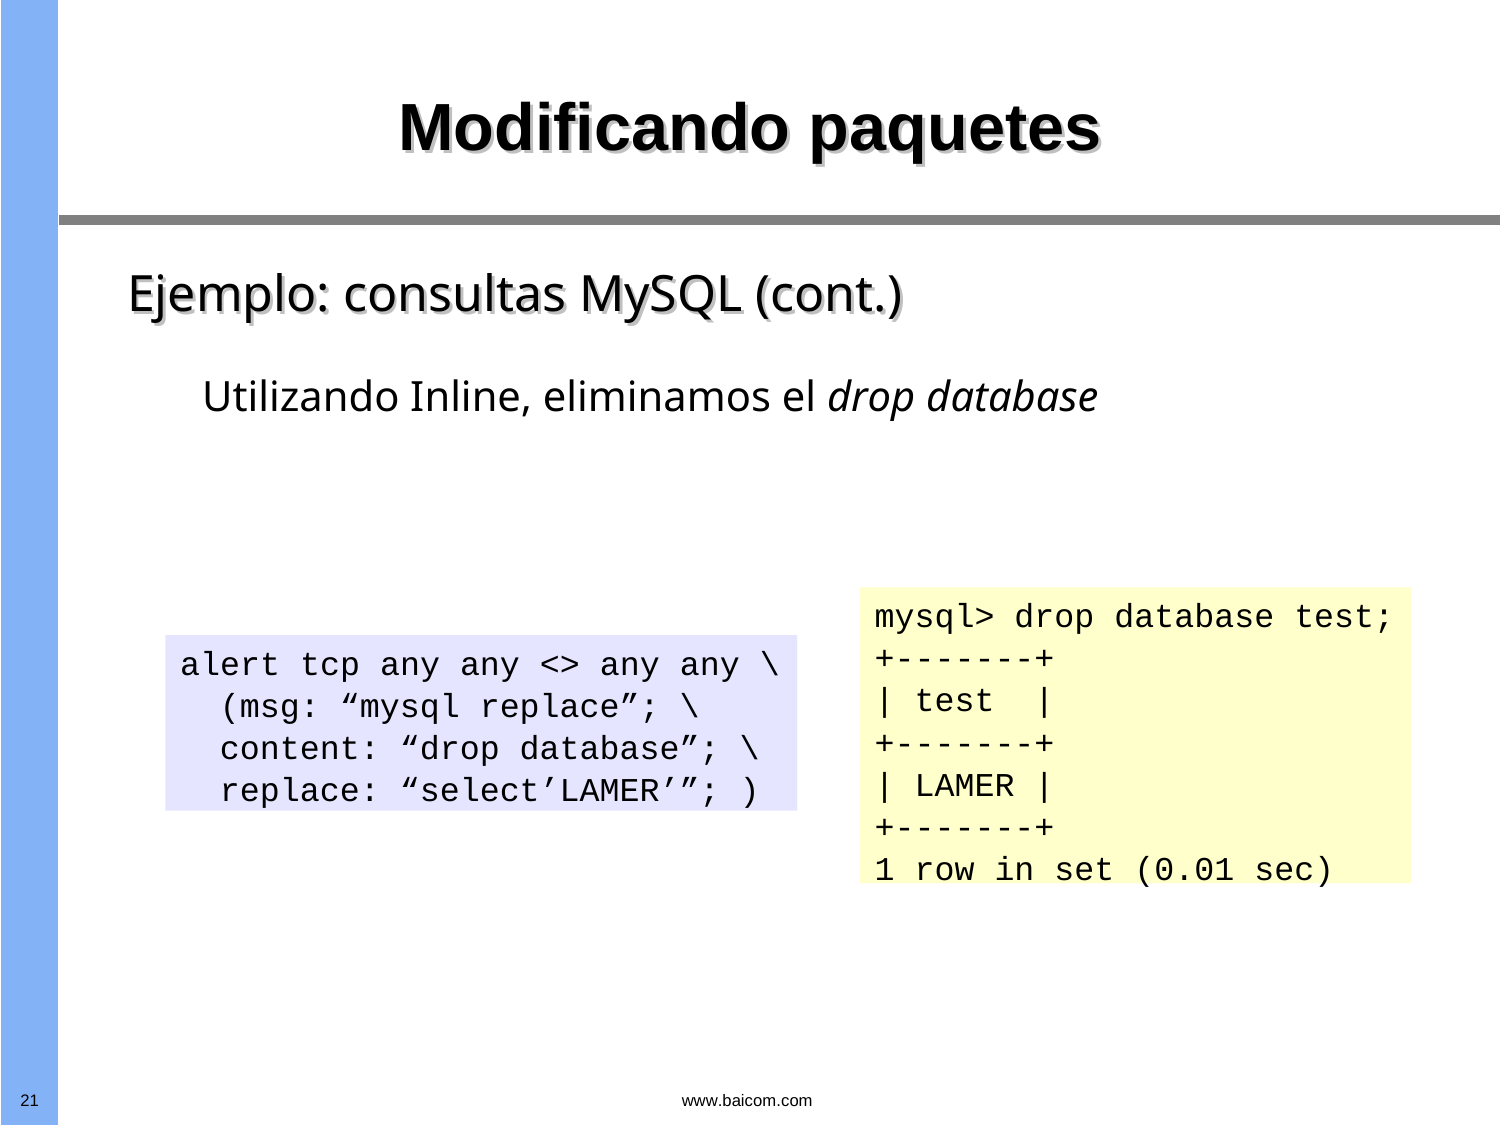

Modificando paquetes
# Ejemplo: consultas MySQL (cont.)
Utilizando Inline, eliminamos el drop database
mysql> drop database test;
+-------+
| test |
+-------+
| LAMER |
+-------+
1 row in set (0.01 sec)
alert tcp any any <> any any \
 (msg: “mysql replace”; \
 content: “drop database”; \
 replace: “select’LAMER’”; )
21
www.baicom.com